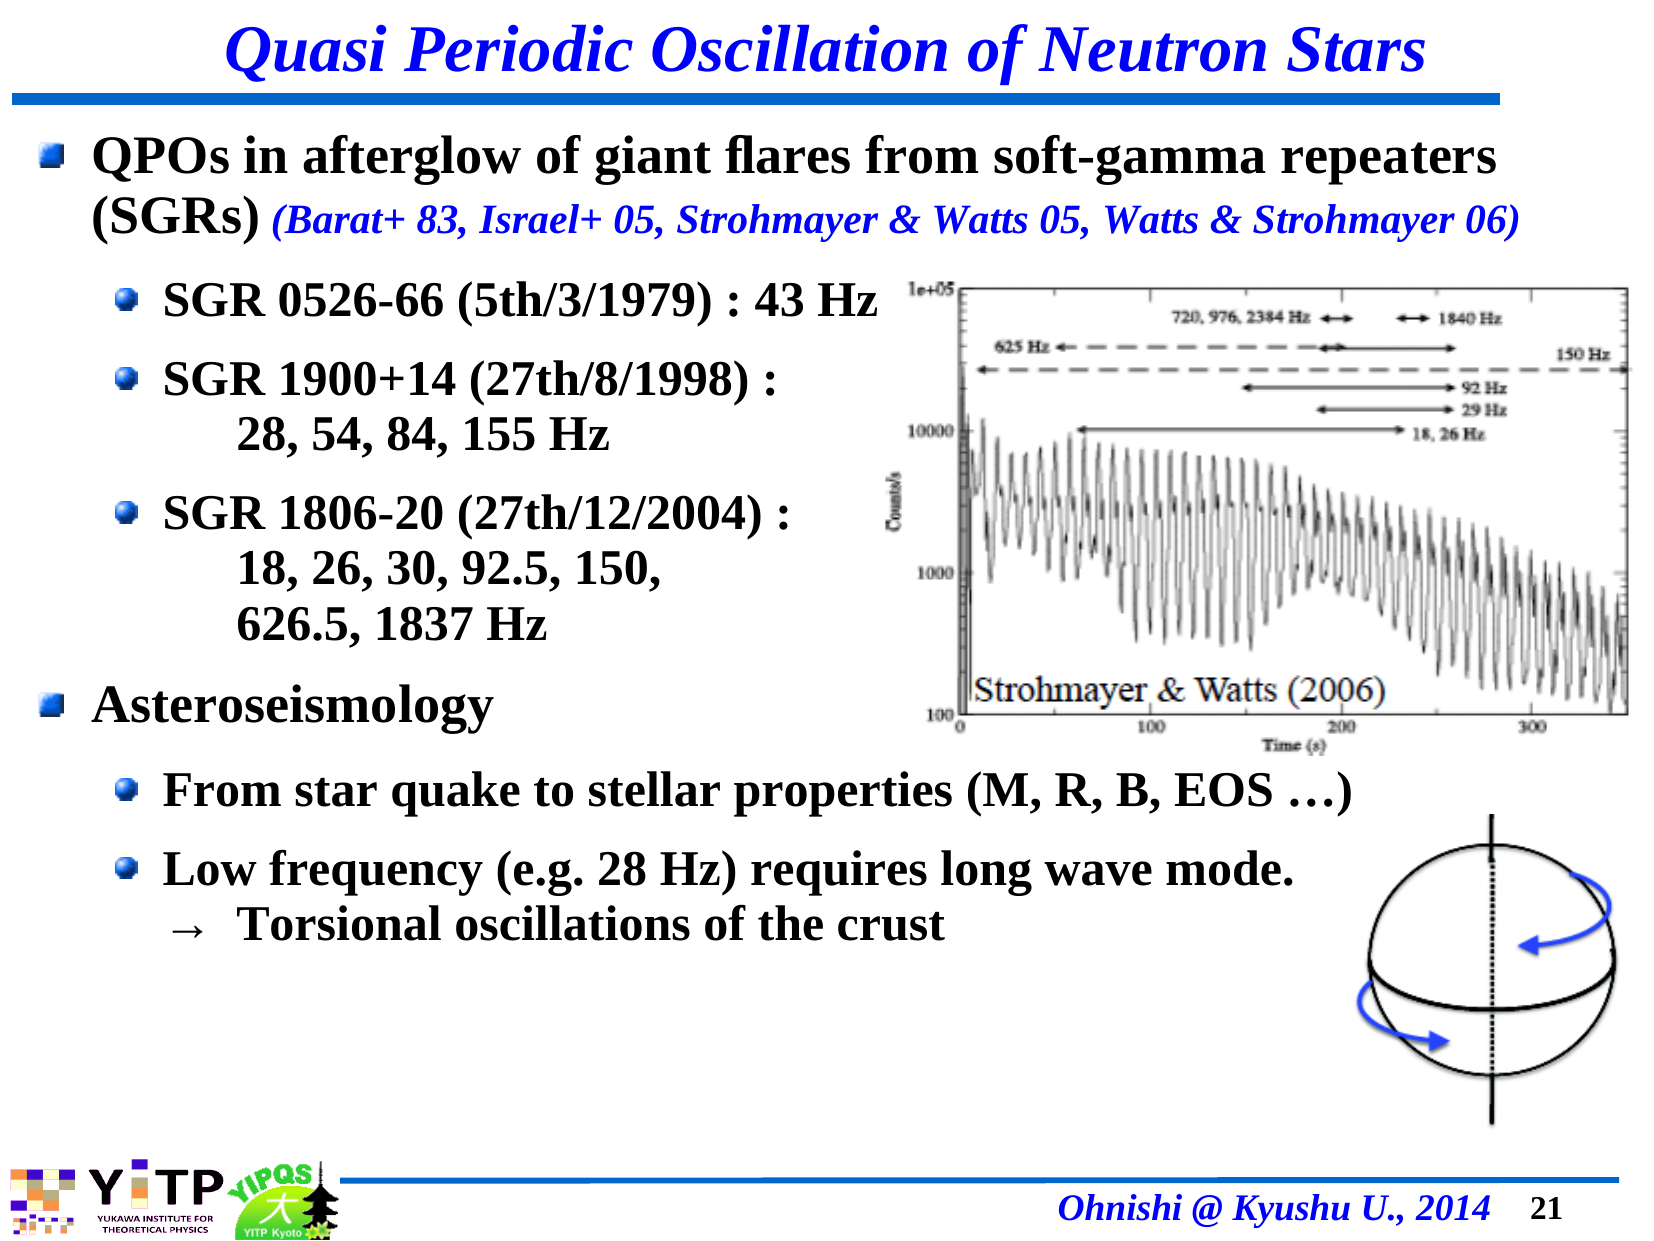

# Quasi Periodic Oscillation of Neutron Stars
QPOs in afterglow of giant ﬂares from soft-gamma repeaters (SGRs) (Barat+ 83, Israel+ 05, Strohmayer & Watts 05, Watts & Strohmayer 06)
SGR 0526-66 (5th/3/1979) : 43 Hz
SGR 1900+14 (27th/8/1998) :
	28, 54, 84, 155 Hz
SGR 1806-20 (27th/12/2004) :
	18, 26, 30, 92.5, 150,
	626.5, 1837 Hz
Asteroseismology
From star quake to stellar properties (M, R, B, EOS …)
Low frequency (e.g. 28 Hz) requires long wave mode.
→	Torsional oscillations of the crust